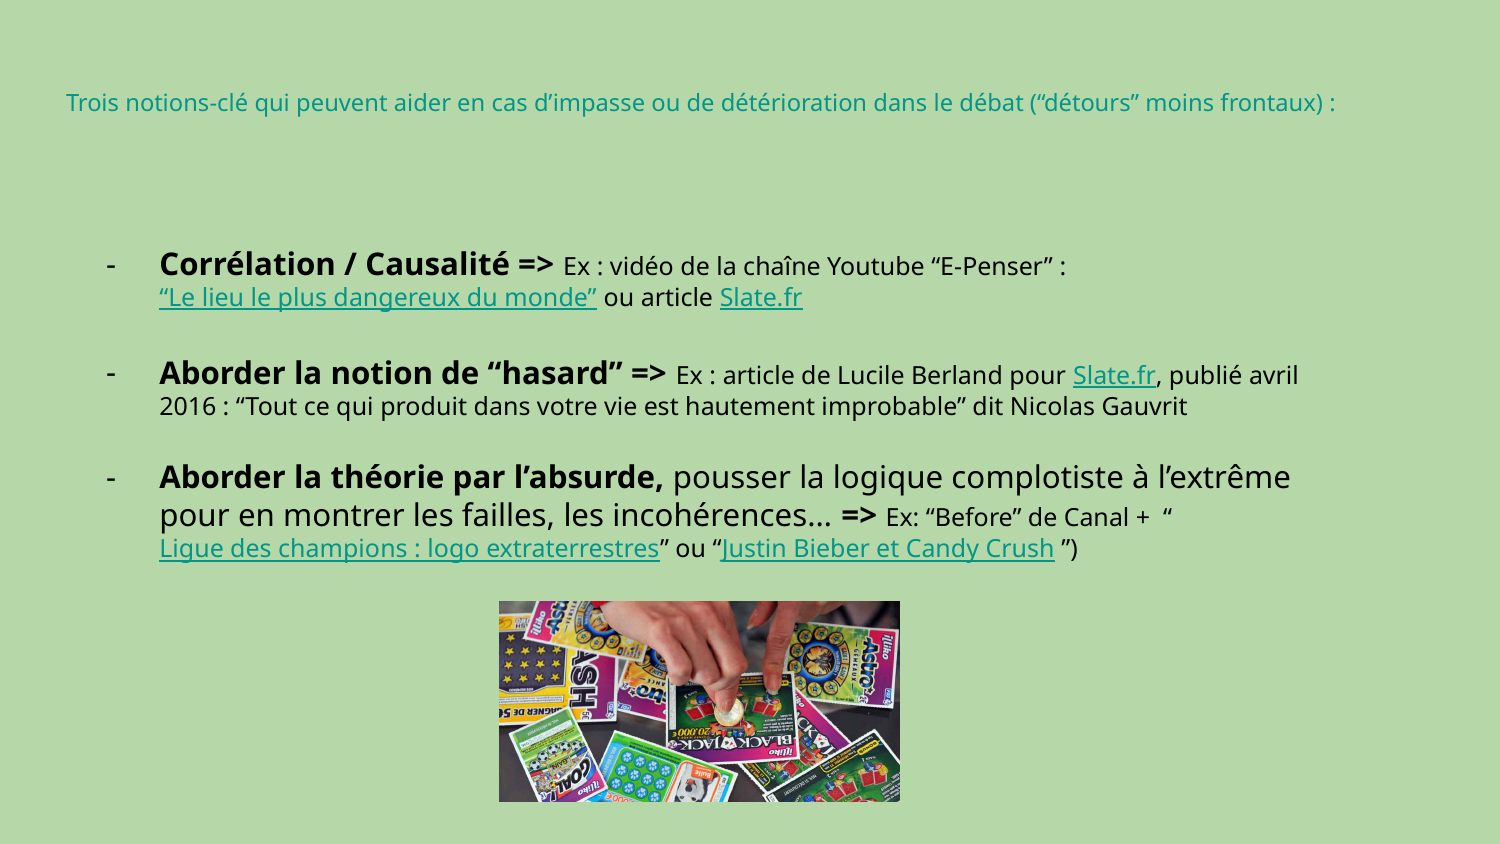

# Trois notions-clé qui peuvent aider en cas d’impasse ou de détérioration dans le débat (“détours” moins frontaux) :
Corrélation / Causalité => Ex : vidéo de la chaîne Youtube “E-Penser” : “Le lieu le plus dangereux du monde” ou article Slate.fr
Aborder la notion de “hasard” => Ex : article de Lucile Berland pour Slate.fr, publié avril 2016 : “Tout ce qui produit dans votre vie est hautement improbable” dit Nicolas Gauvrit
Aborder la théorie par l’absurde, pousser la logique complotiste à l’extrême pour en montrer les failles, les incohérences… => Ex: “Before” de Canal + “Ligue des champions : logo extraterrestres” ou “Justin Bieber et Candy Crush ”)